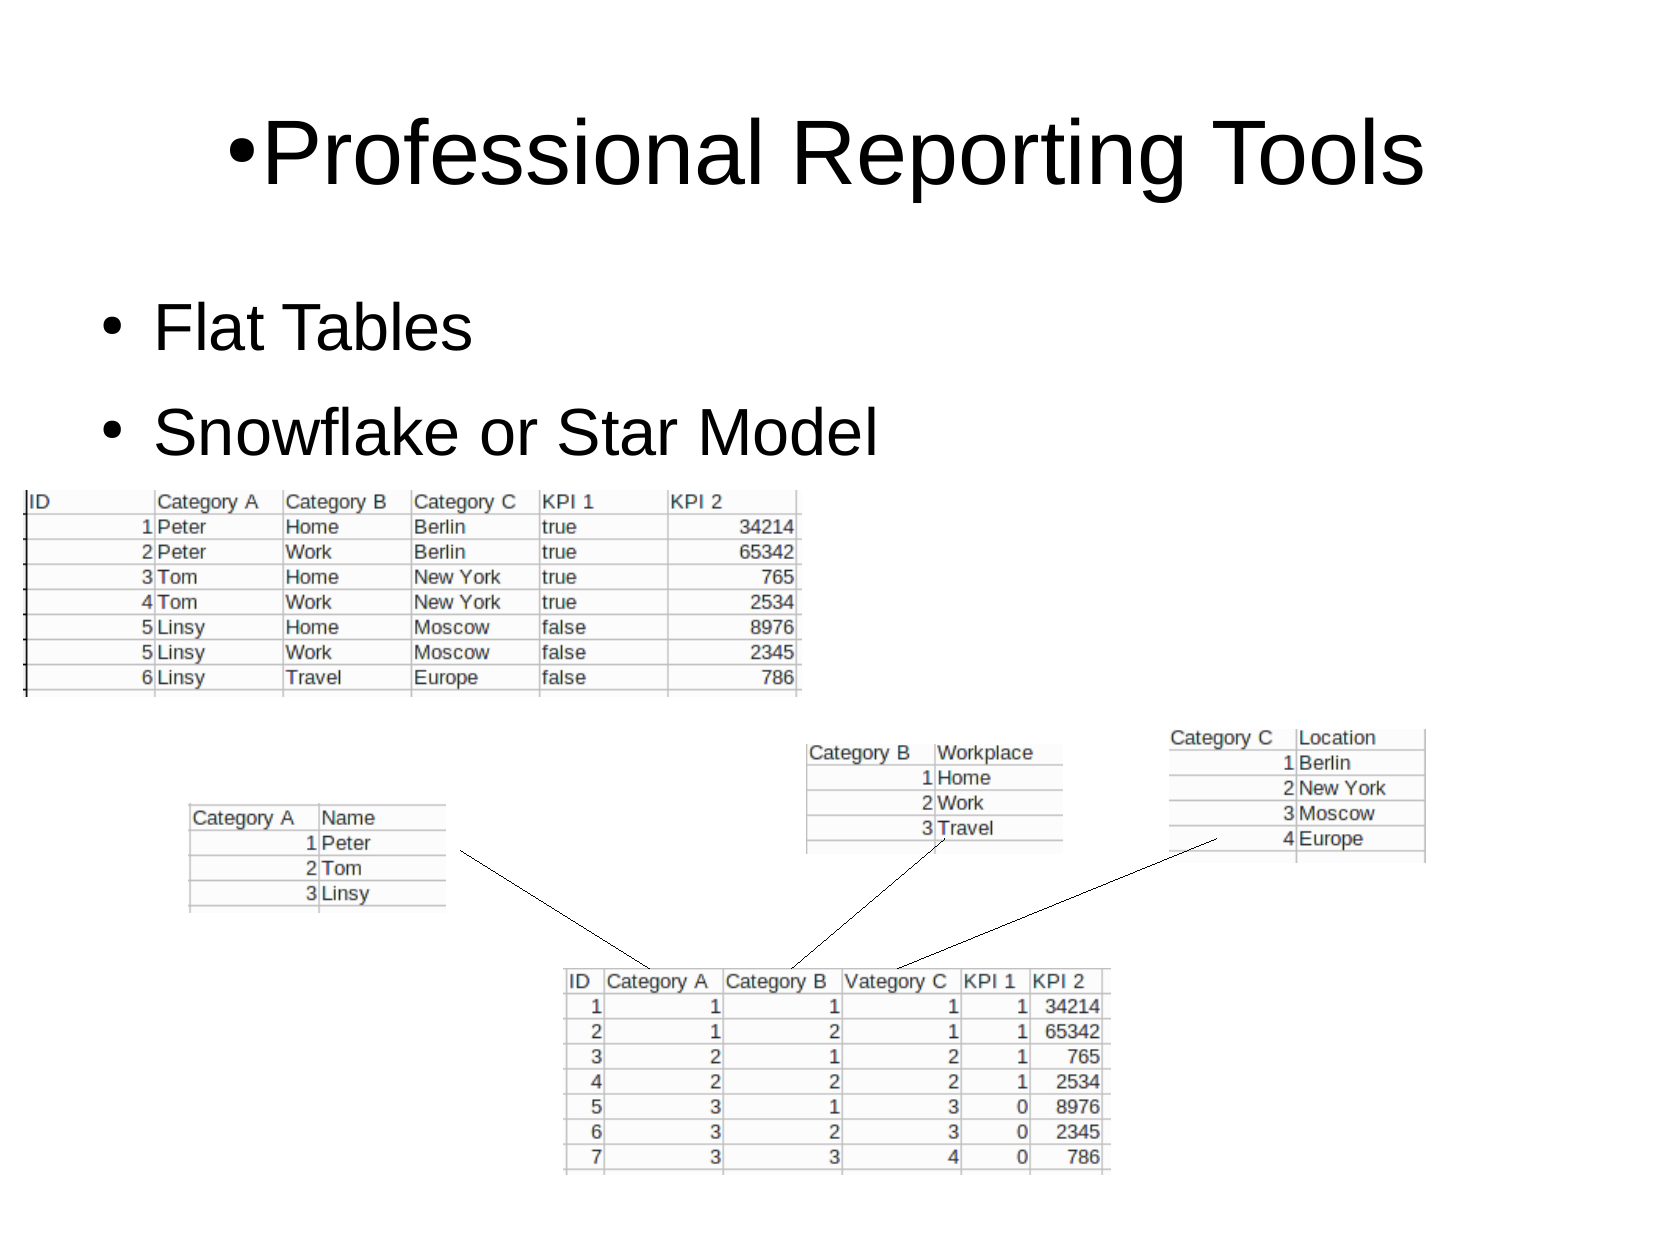

# Professional Reporting Tools
Flat Tables
Snowflake or Star Model